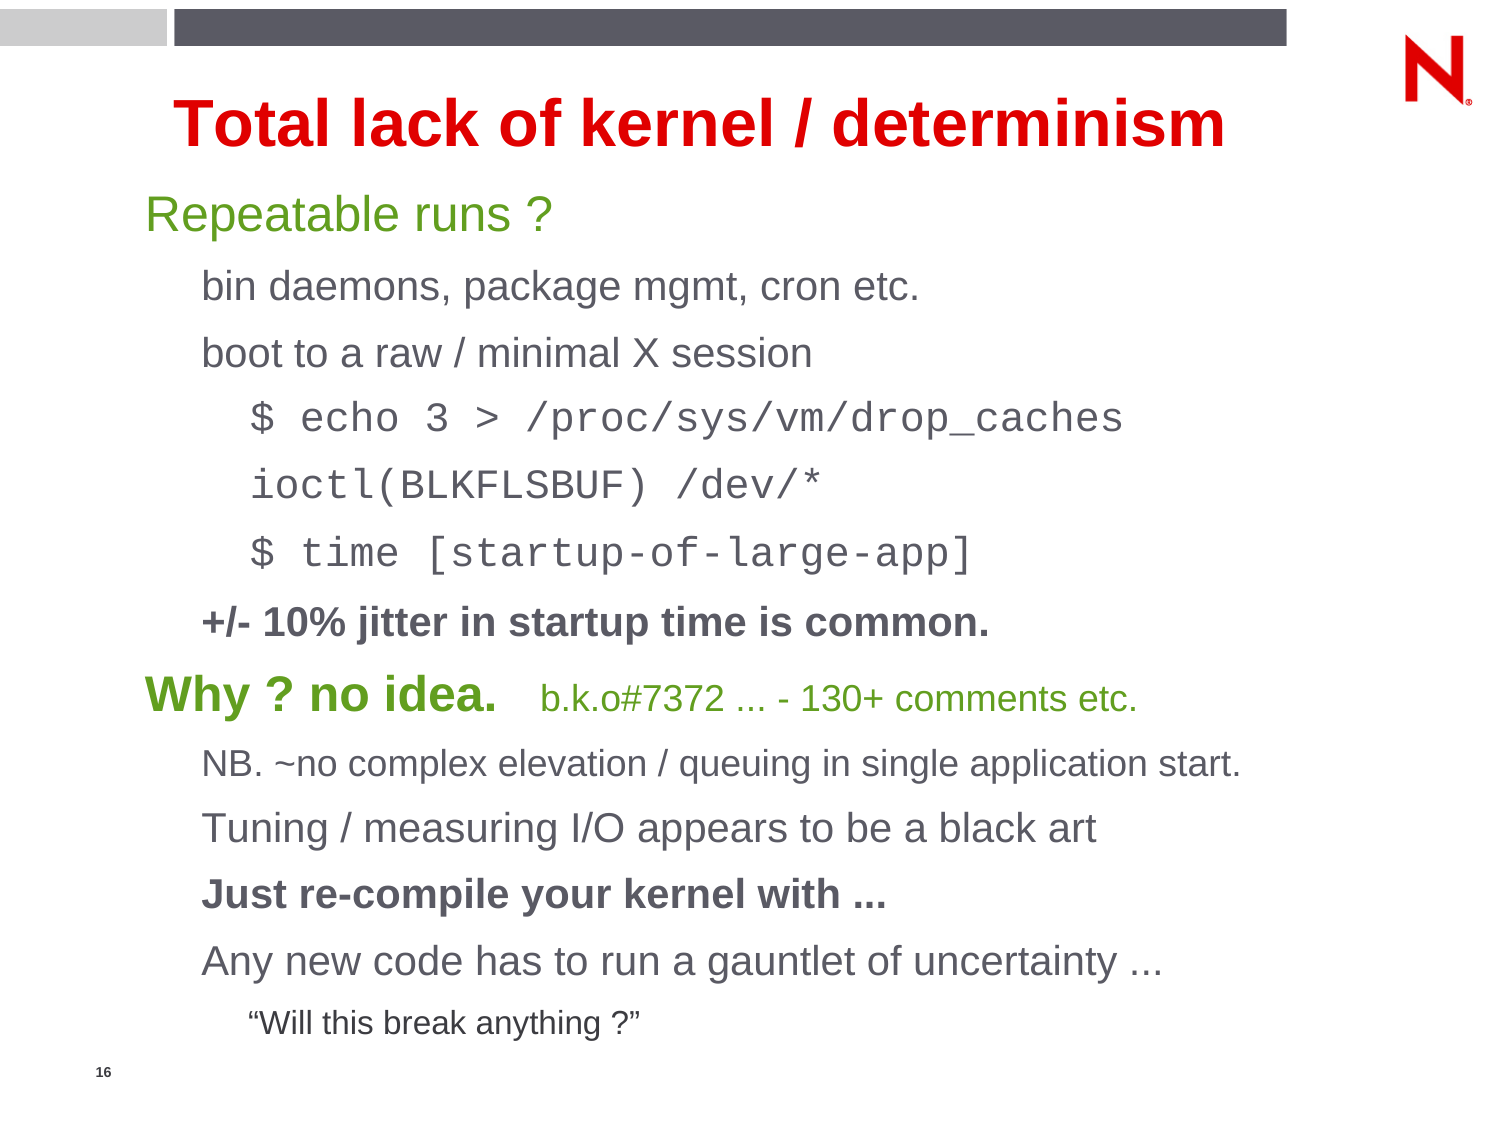

# Total lack of kernel / determinism
Repeatable runs ?
bin daemons, package mgmt, cron etc.
boot to a raw / minimal X session
$ echo 3 > /proc/sys/vm/drop_caches
ioctl(BLKFLSBUF) /dev/*
$ time [startup-of-large-app]
+/- 10% jitter in startup time is common.
Why ? no idea. b.k.o#7372 ... - 130+ comments etc.
NB. ~no complex elevation / queuing in single application start.
Tuning / measuring I/O appears to be a black art
Just re-compile your kernel with ...
Any new code has to run a gauntlet of uncertainty ...
“Will this break anything ?”